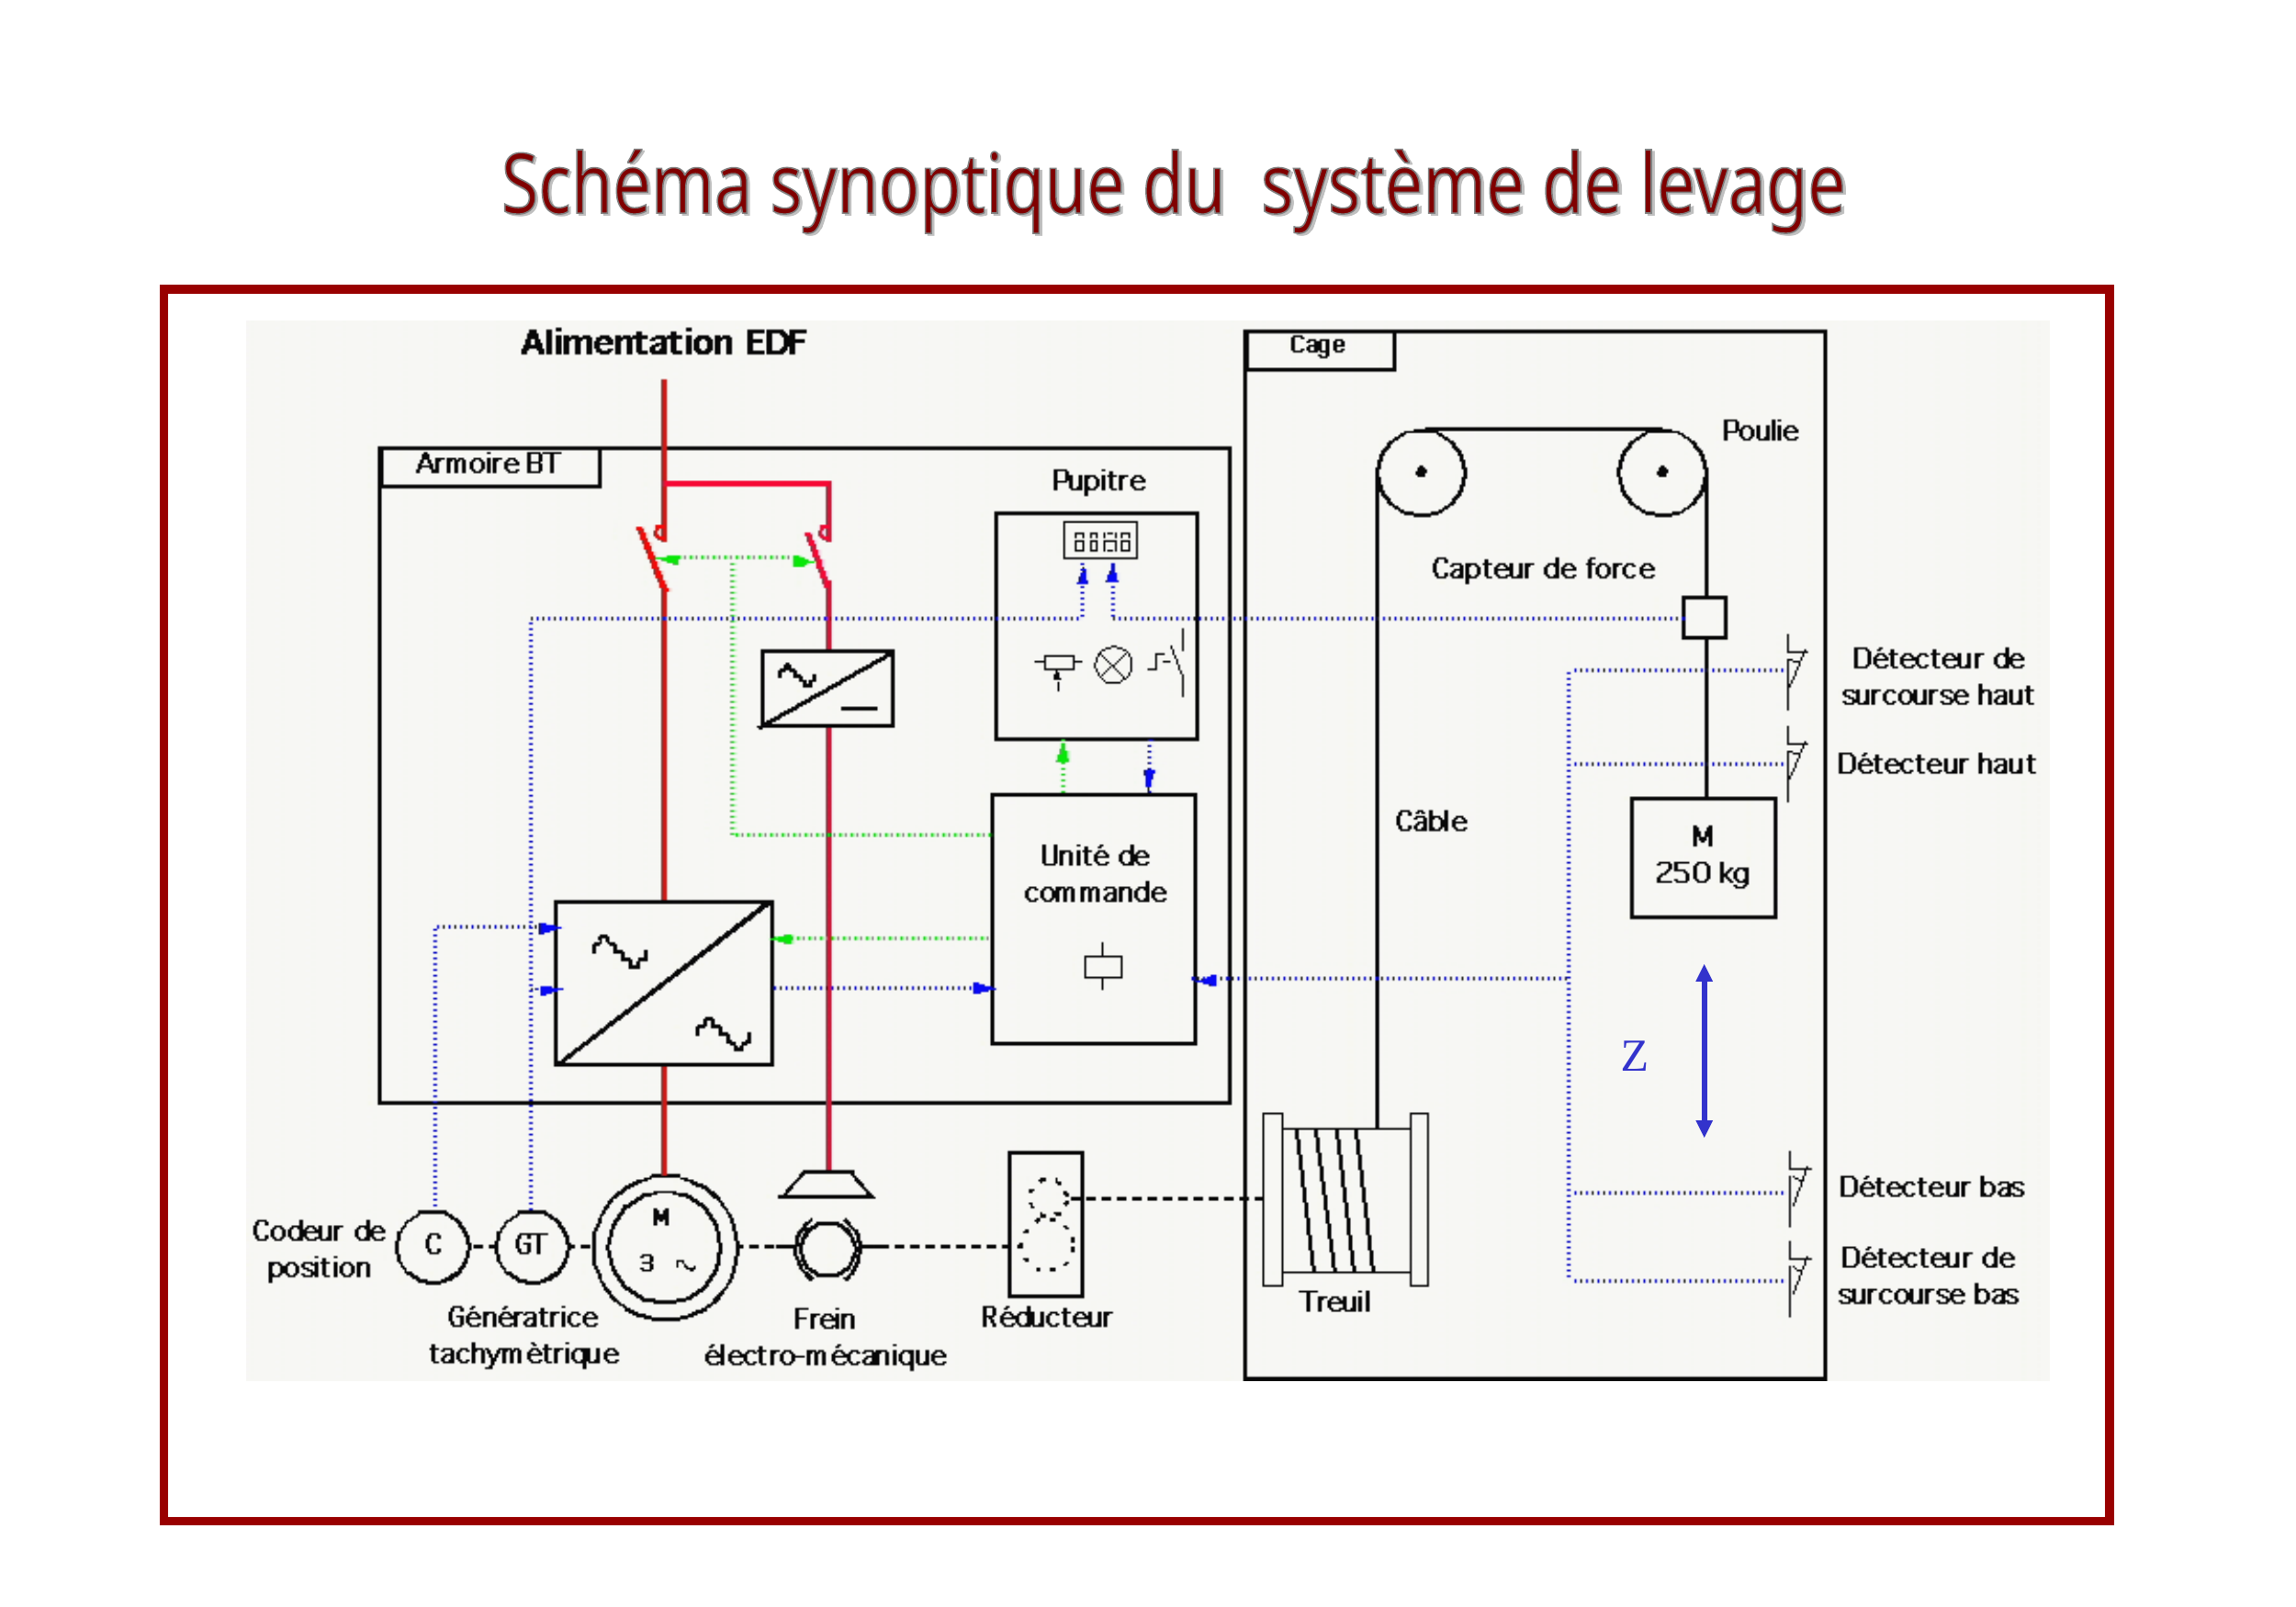

Schéma synoptique du système de levage
Z